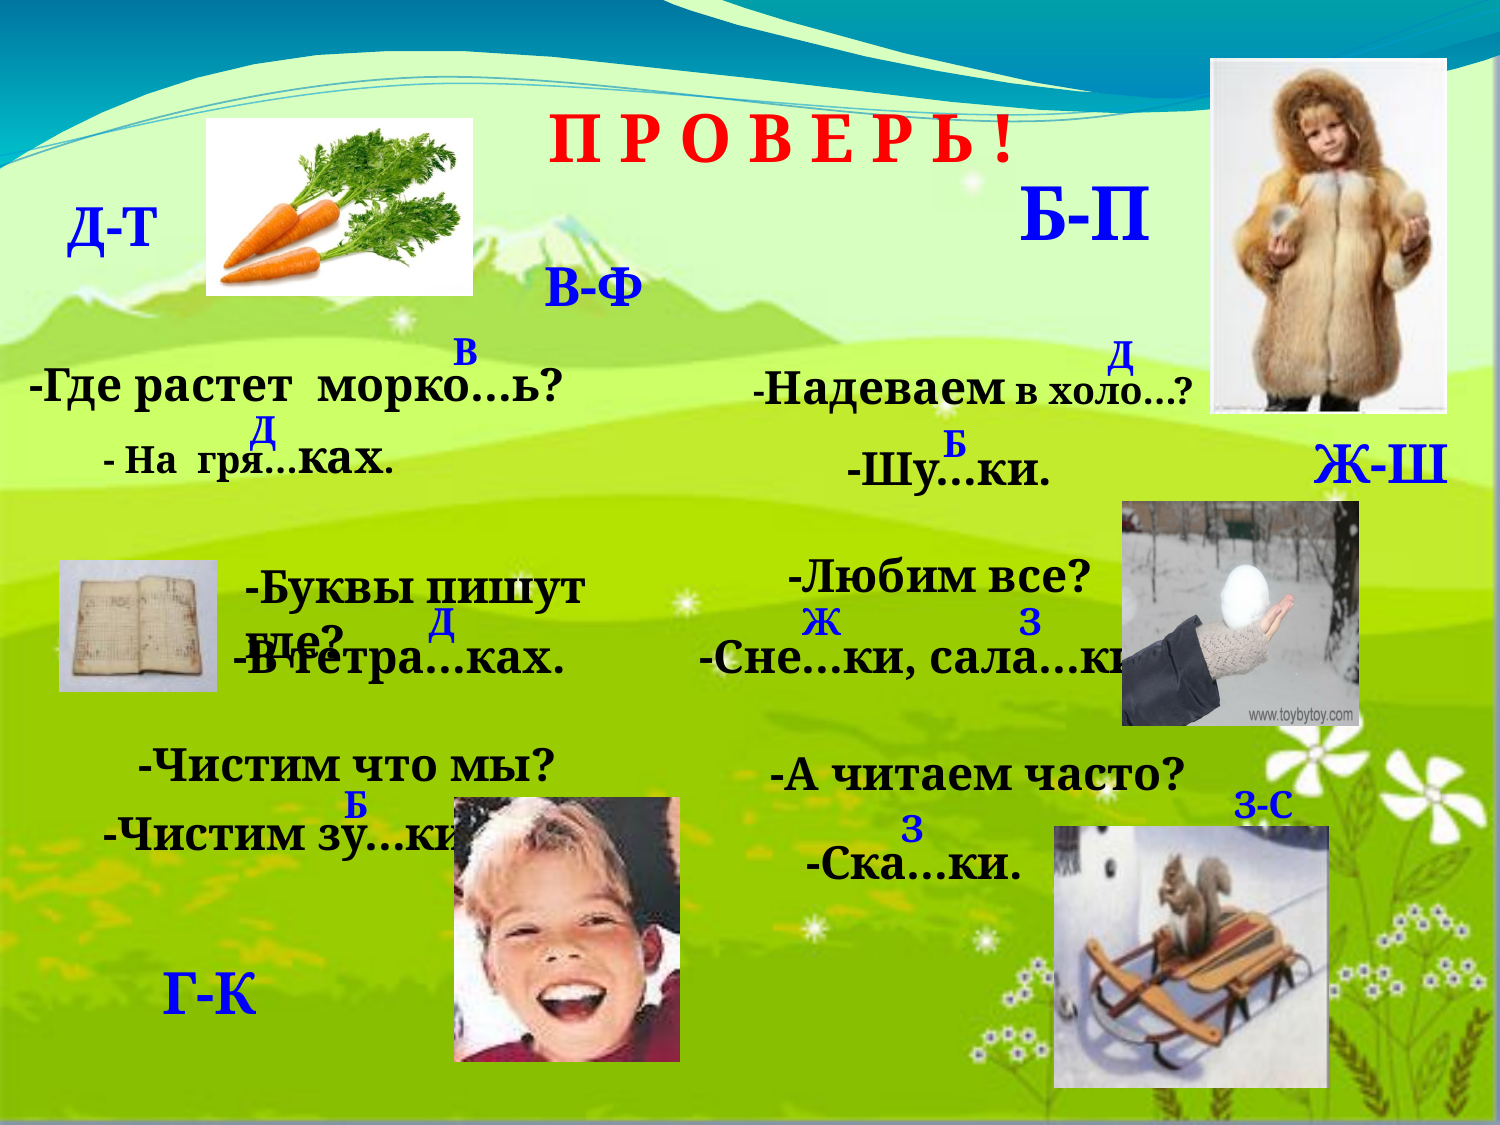

П Р О В Е Р Ь !
Б-П
Д-Т
В-Ф
В
Д
-Где растет морко…ь?
-Надеваем в холо…?
Д
Б
- На гря…ках.
Ж-Ш
-Шу…ки.
-Любим все?
-Буквы пишут где?
Д
Ж
З
-В тетра…ках.
-Сне…ки, сала…ки.
-Чистим что мы?
-А читаем часто?
Б
З-С
-Чистим зу…ки.
З
-Ска…ки.
Г-К